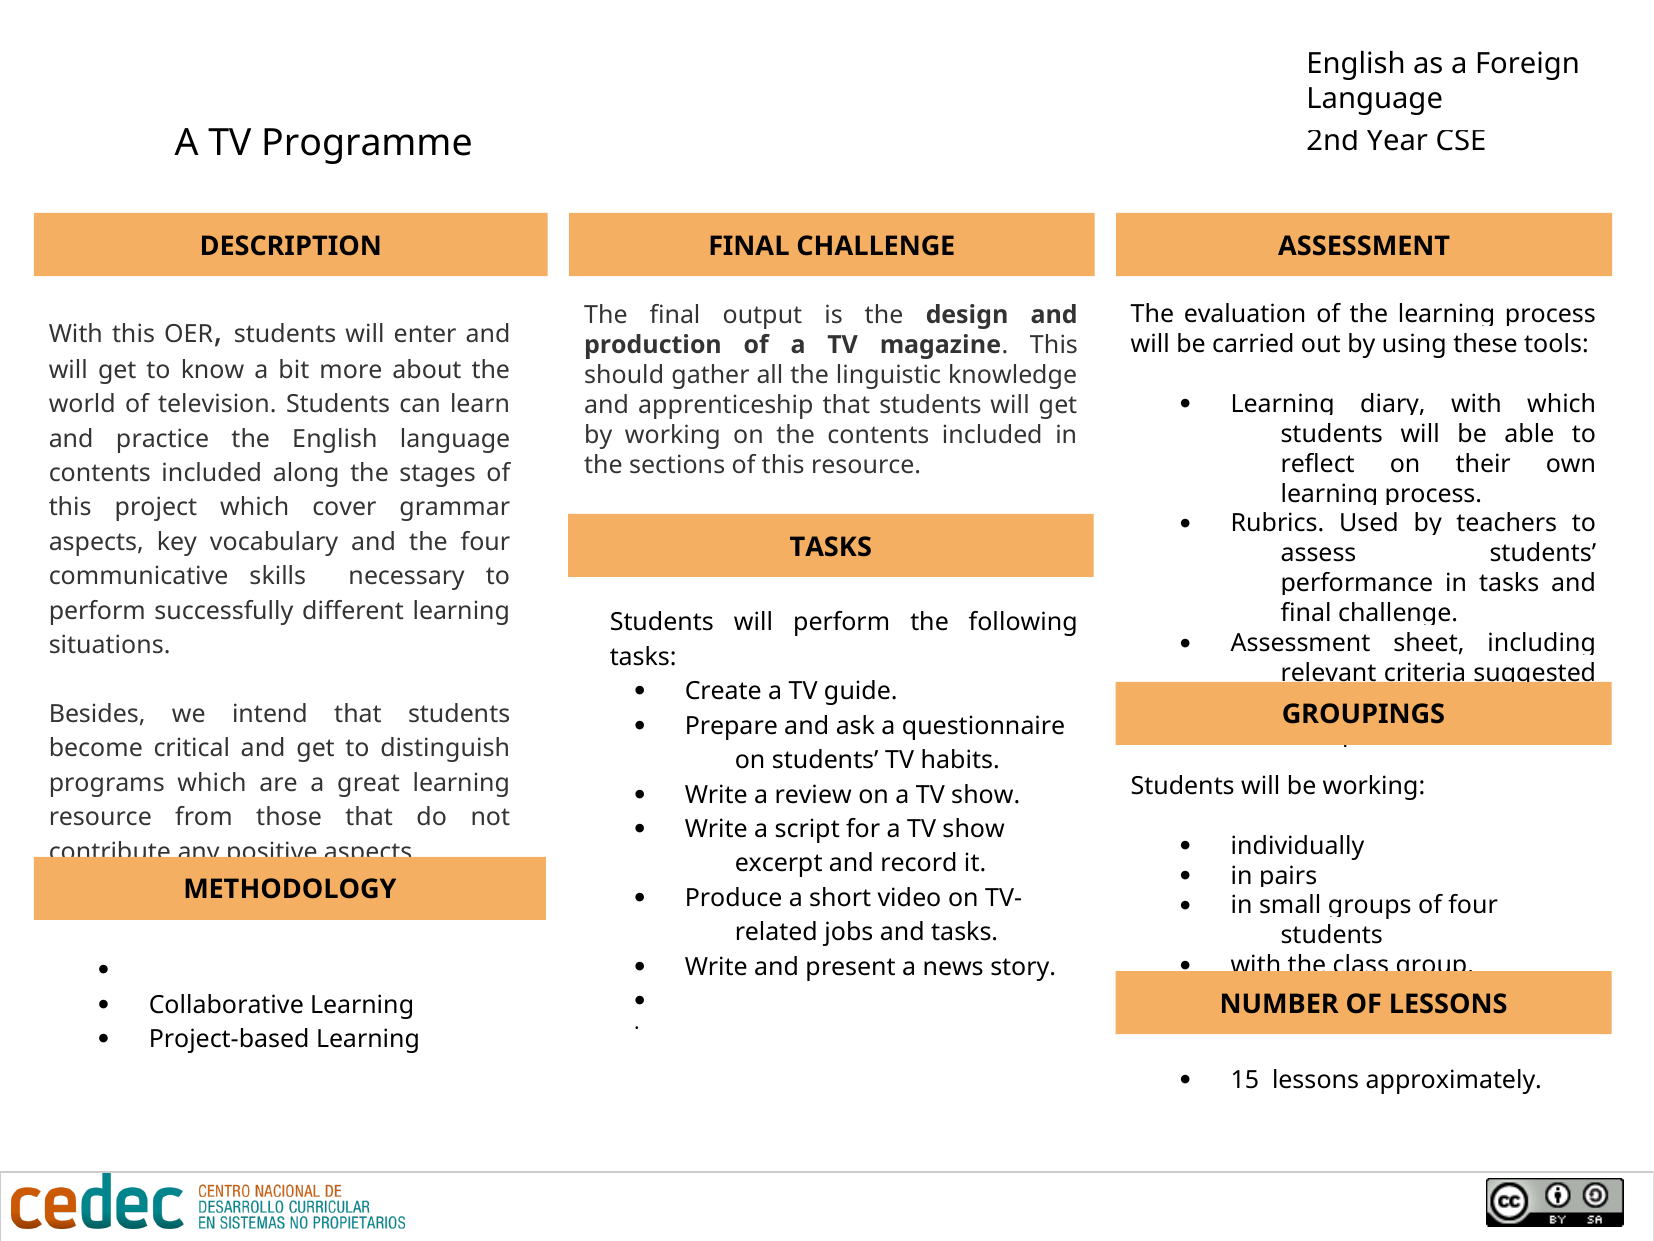

DIDACTIC PROPOSAL
English as a Foreign Language
Subject:
A TV Programme
2nd Year CSE
Course:
OER:
DESCRIPTION
FINAL CHALLENGE
ASSESSMENT
The evaluation of the learning process will be carried out by using these tools:
Learning diary, with which students will be able to reflect on their own learning process.
Rubrics. Used by teachers to assess students’ performance in tasks and final challenge.
Assessment sheet, including relevant criteria suggested by students to evaluate their peers.
The final output is the design and production of a TV magazine. This should gather all the linguistic knowledge and apprenticeship that students will get by working on the contents included in the sections of this resource.
With this OER, students will enter and will get to know a bit more about the world of television. Students can learn and practice the English language contents included along the stages of this project which cover grammar aspects, key vocabulary and the four communicative skills necessary to perform successfully different learning situations.
Besides, we intend that students become critical and get to distinguish programs which are a great learning resource from those that do not contribute any positive aspects.
TASKS
Students will perform the following tasks:
Create a TV guide.
Prepare and ask a questionnaire on students’ TV habits.
Write a review on a TV show.
Write a script for a TV show excerpt and record it.
Produce a short video on TV-related jobs and tasks.
Write and present a news story.
GROUPINGS
Students will be working:
individually
in pairs
in small groups of four students
with the class group.
METHODOLOGY
Collaborative Learning
Project-based Learning
NUMBER OF LESSONS
15 lessons approximately.